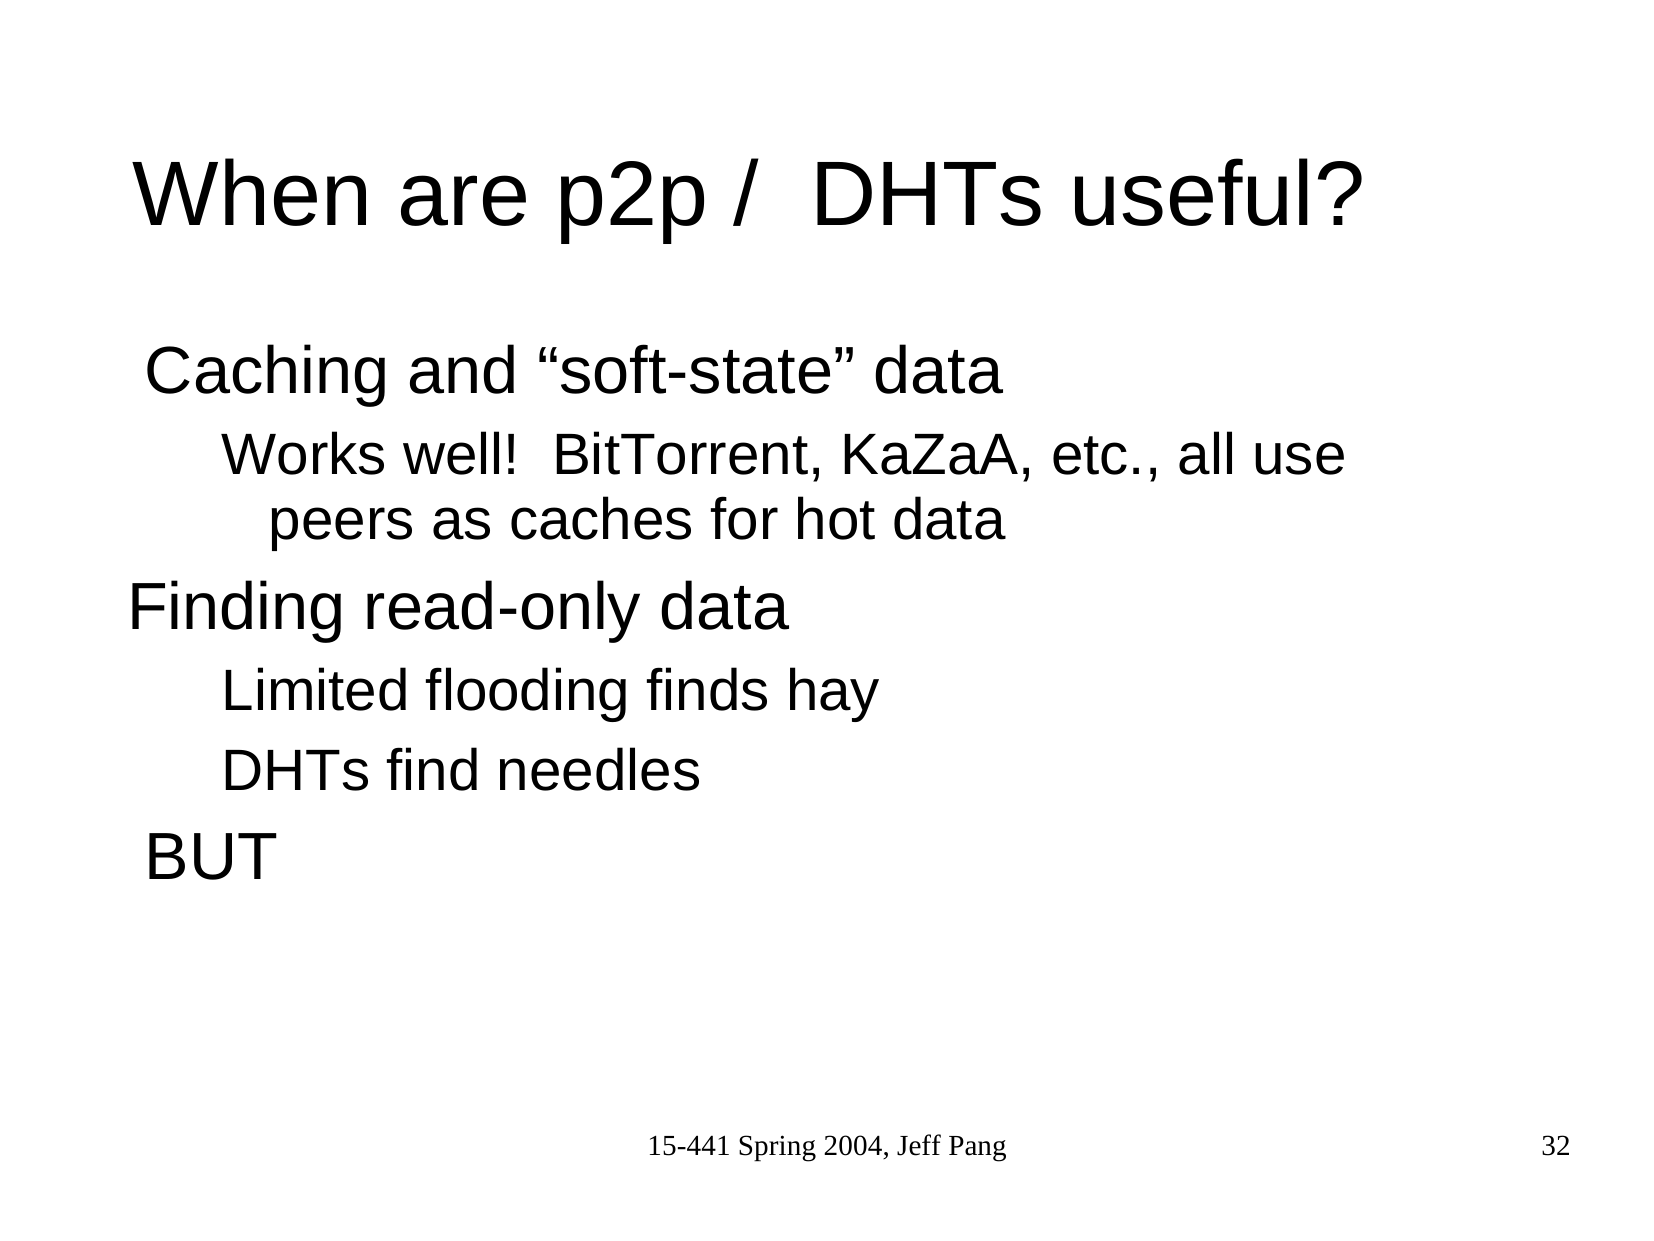

# When are p2p / DHTs useful?
Caching and “soft-state” data
Works well! BitTorrent, KaZaA, etc., all use peers as caches for hot data
Finding read-only data
Limited flooding finds hay
DHTs find needles
BUT
15-441 Spring 2004, Jeff Pang
32